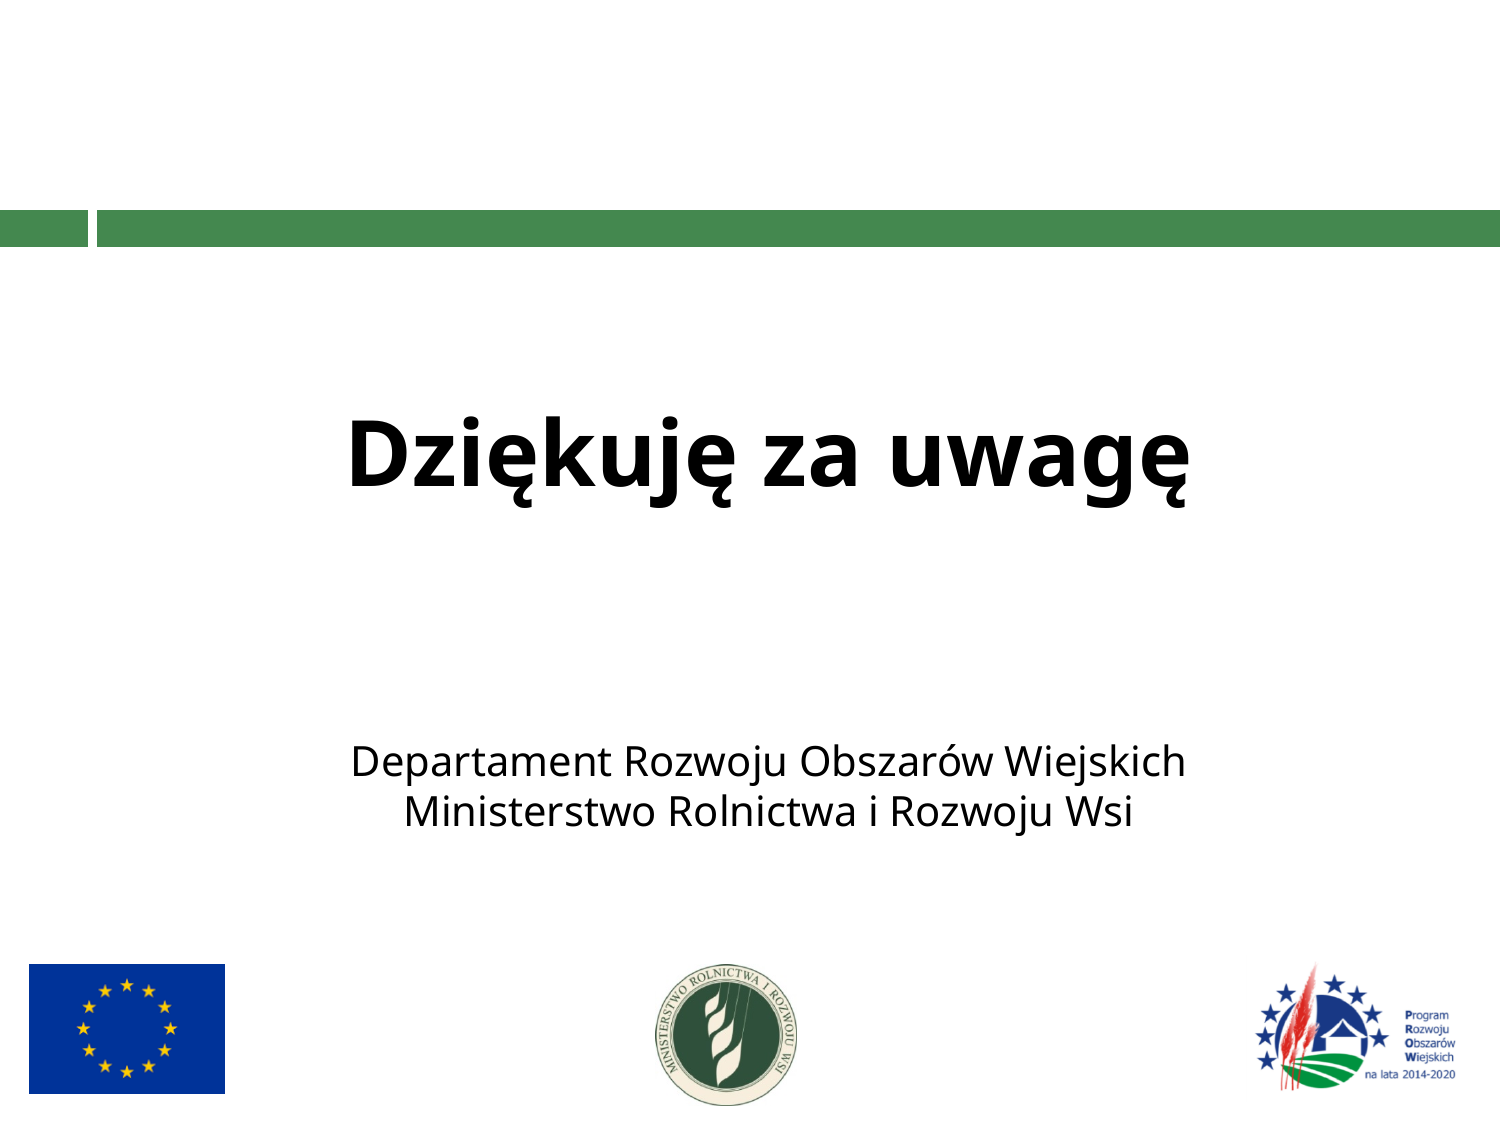

# Dziękuję za uwagę Departament Rozwoju Obszarów Wiejskich Ministerstwo Rolnictwa i Rozwoju Wsi